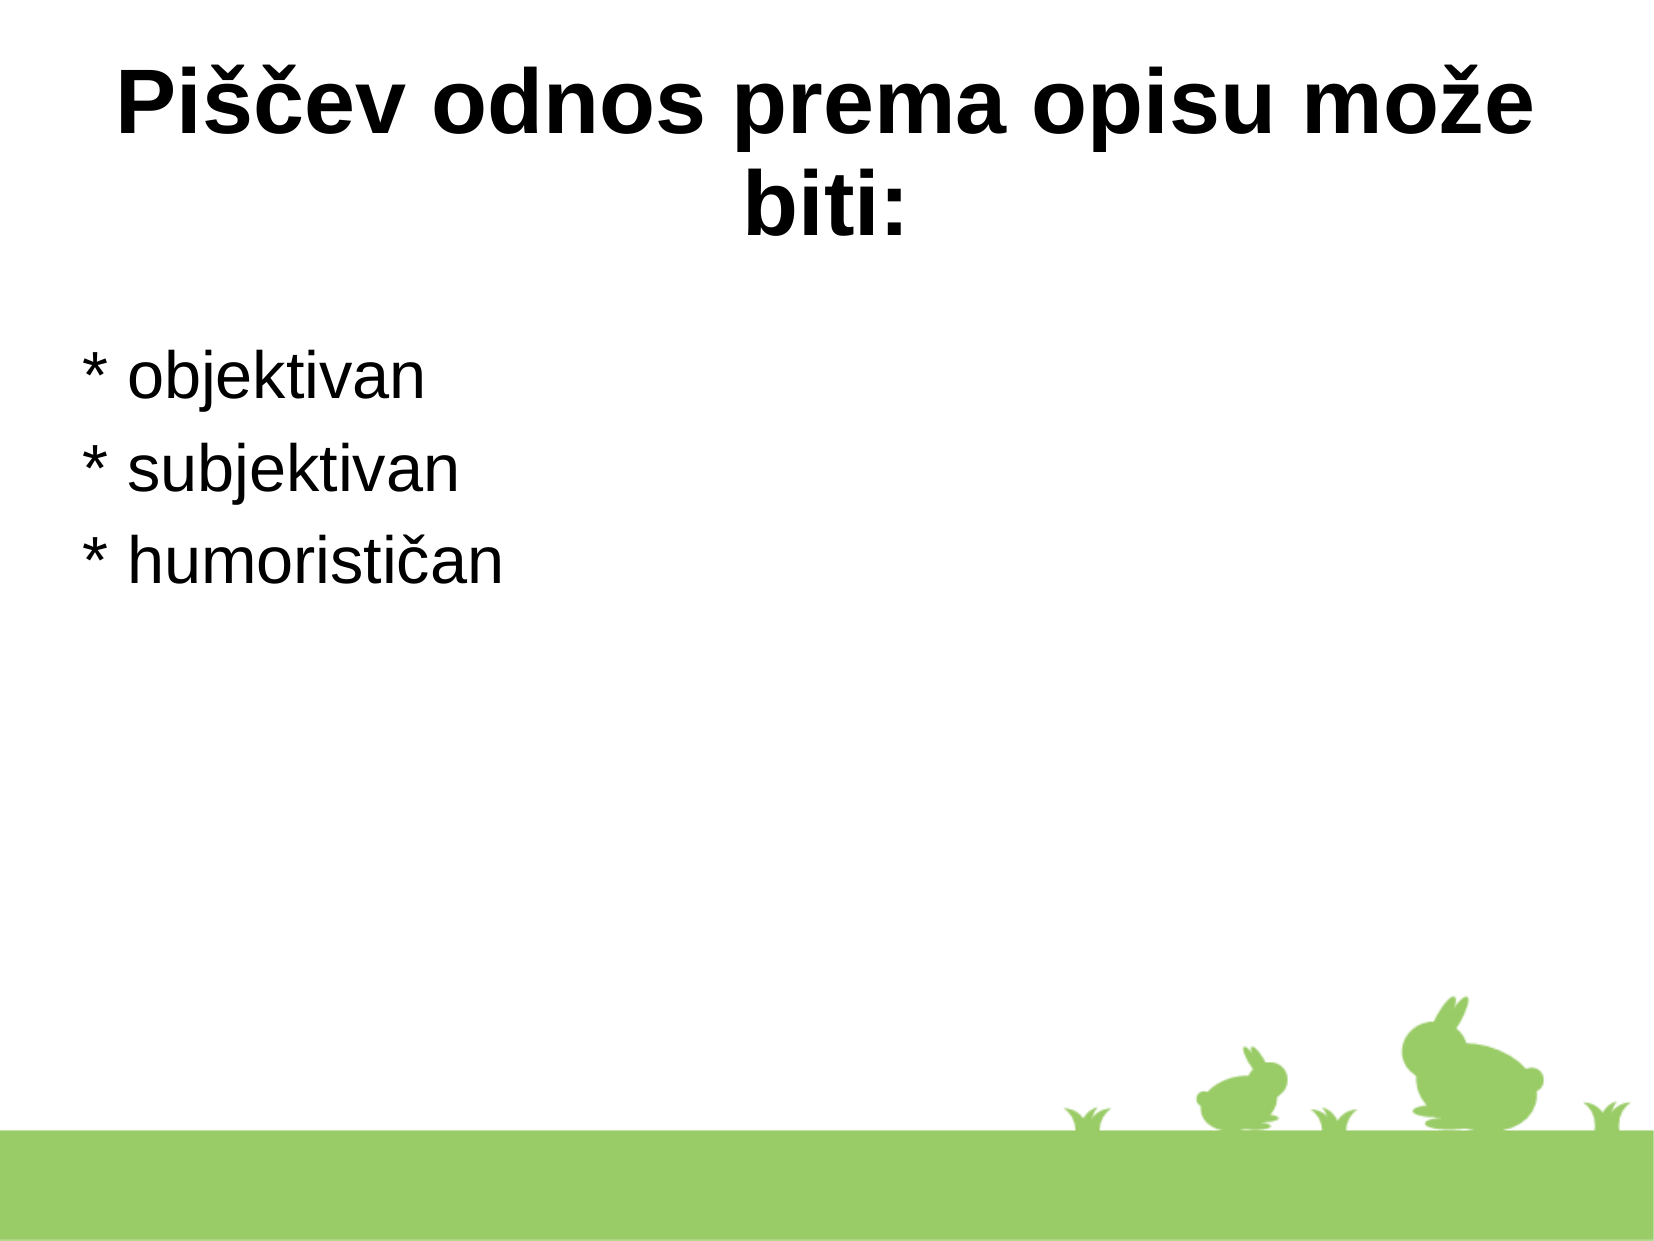

# Piščev odnos prema opisu može biti:
* objektivan
* subjektivan
* humorističan